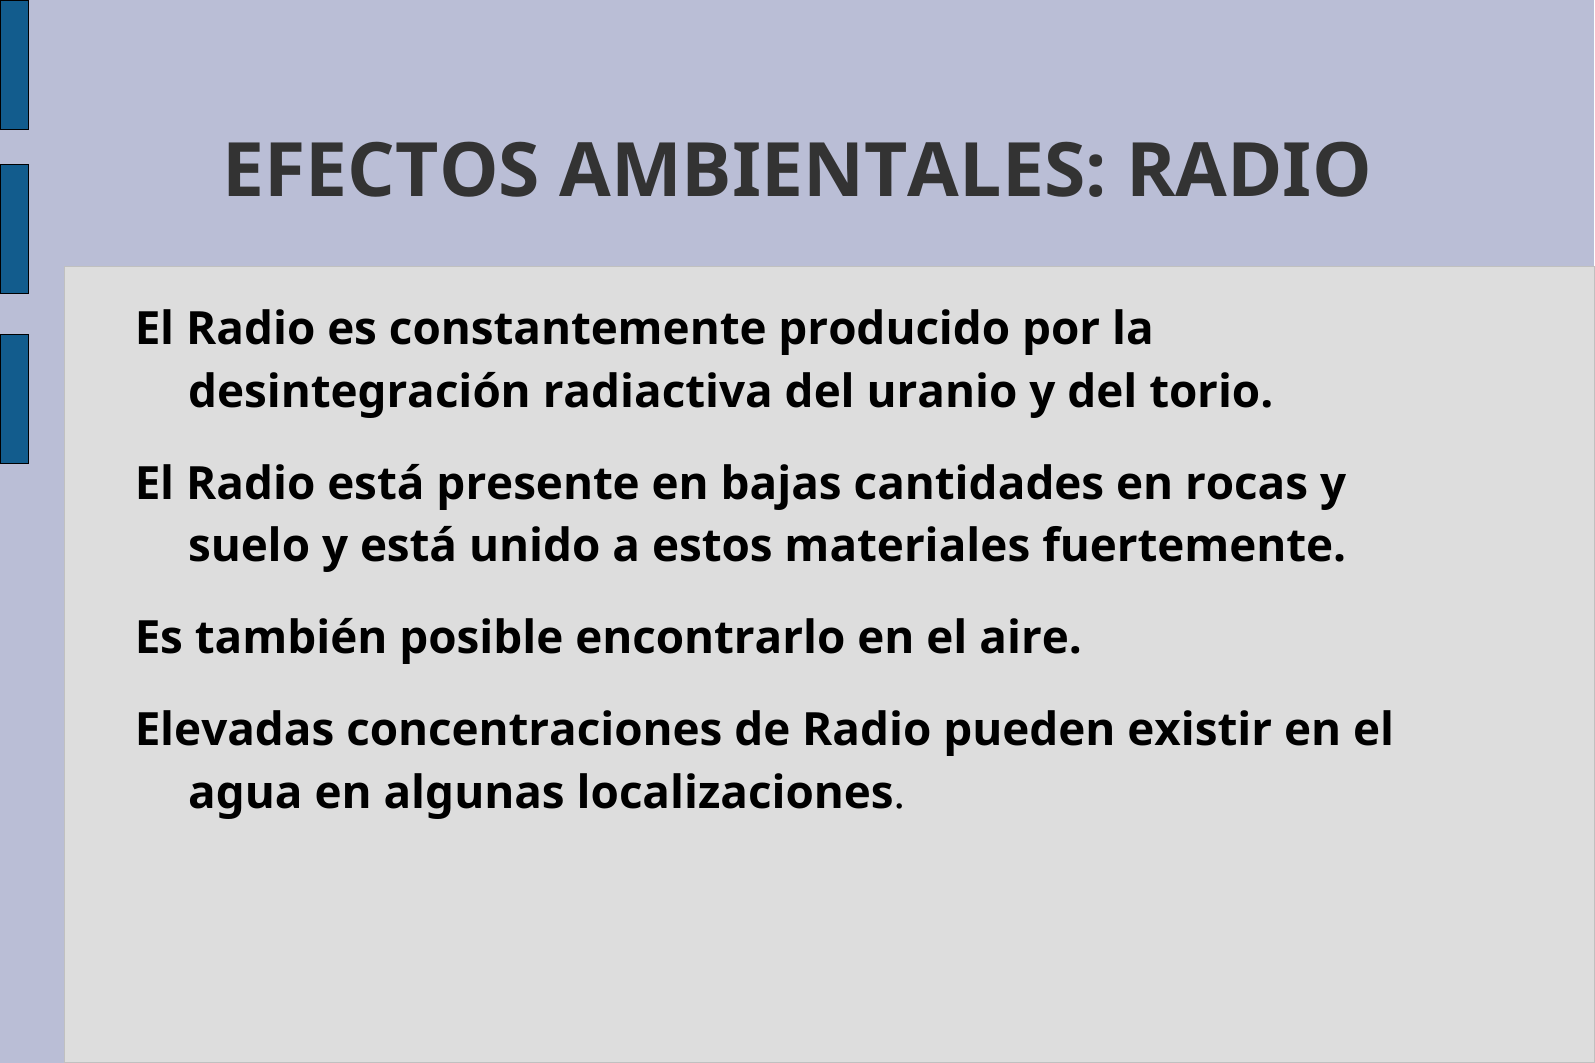

# EFECTOS AMBIENTALES: RADIO
El Radio es constantemente producido por la desintegración radiactiva del uranio y del torio.
El Radio está presente en bajas cantidades en rocas y suelo y está unido a estos materiales fuertemente.
Es también posible encontrarlo en el aire.
Elevadas concentraciones de Radio pueden existir en el agua en algunas localizaciones.